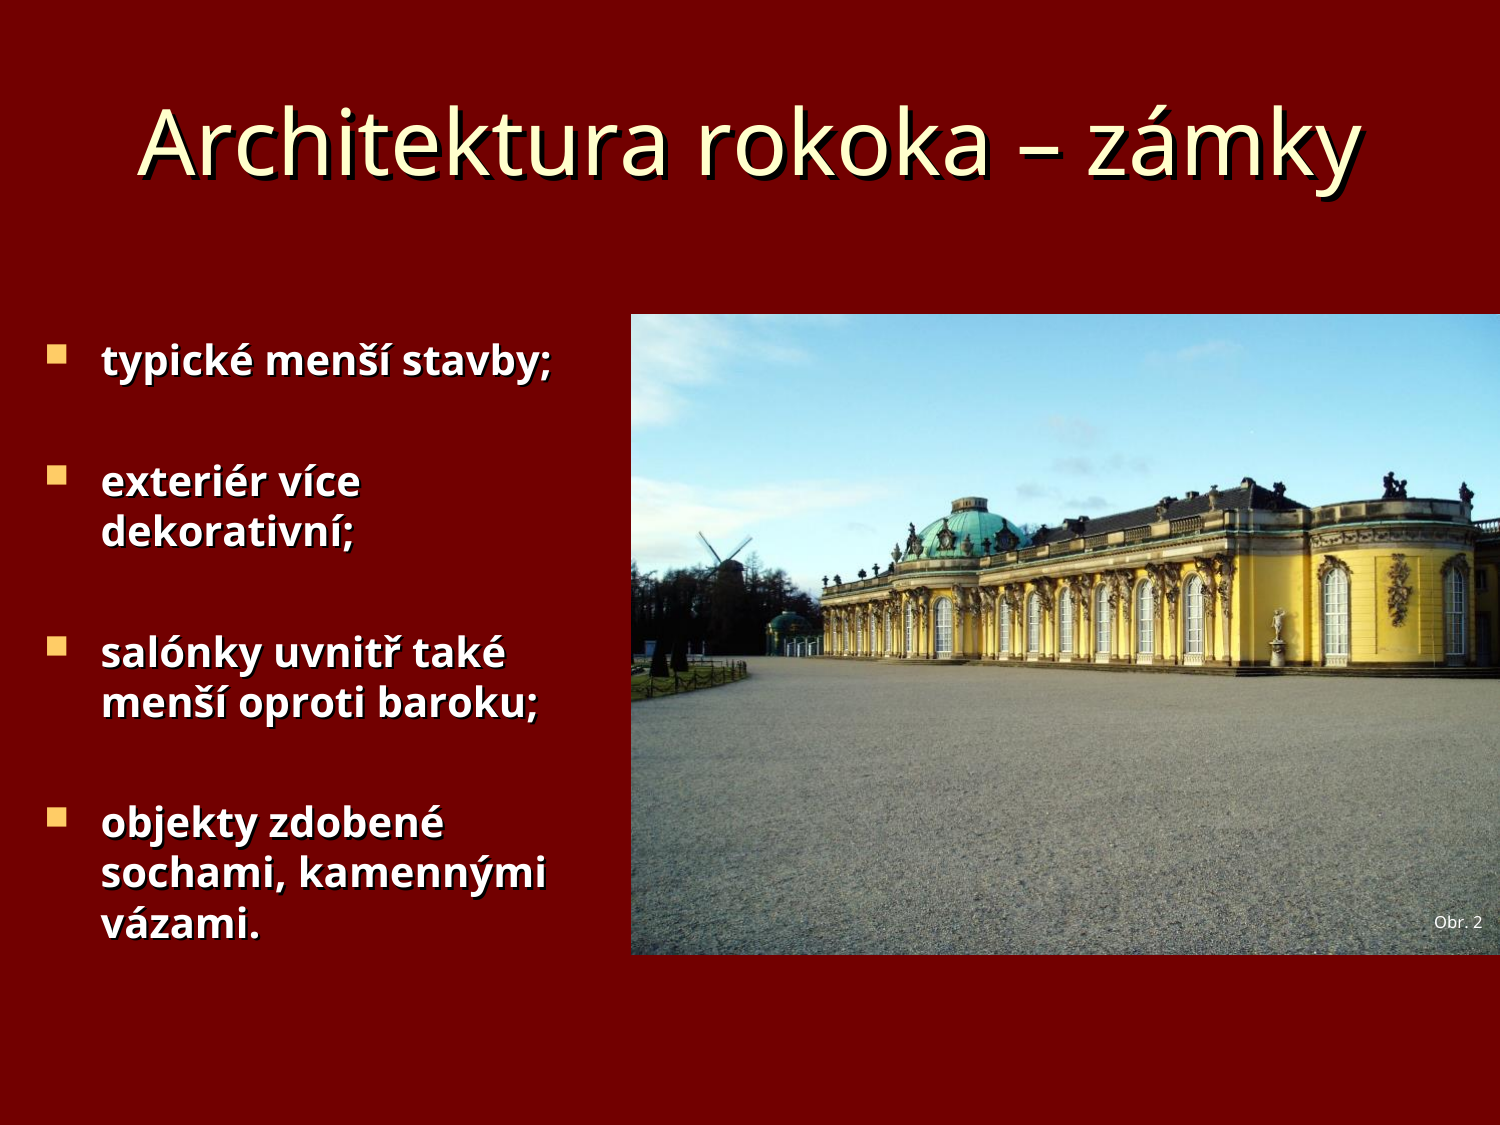

# Architektura rokoka – zámky
typické menší stavby;
exteriér více dekorativní;
salónky uvnitř také menší oproti baroku;
objekty zdobené sochami, kamennými vázami.
Obr. 2